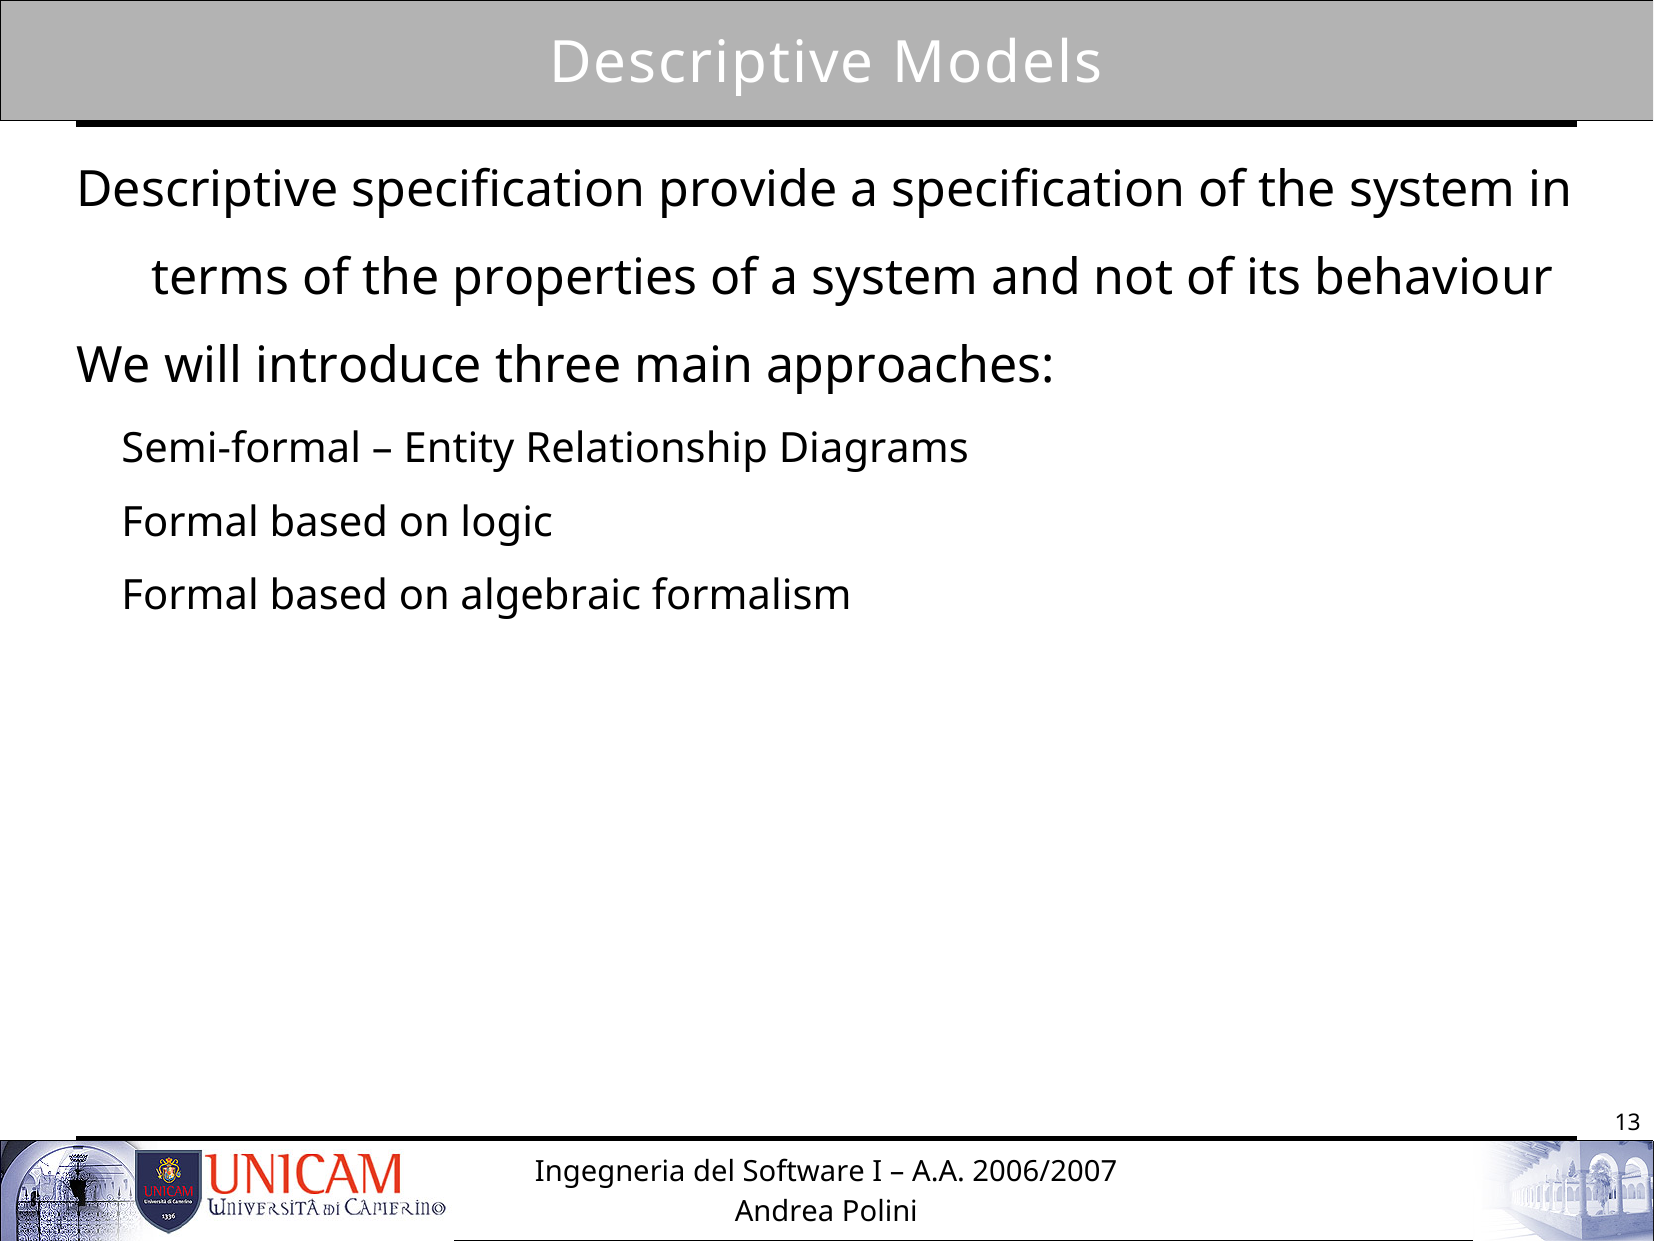

# Descriptive Models
Descriptive specification provide a specification of the system in terms of the properties of a system and not of its behaviour
We will introduce three main approaches:
Semi-formal – Entity Relationship Diagrams
Formal based on logic
Formal based on algebraic formalism
13